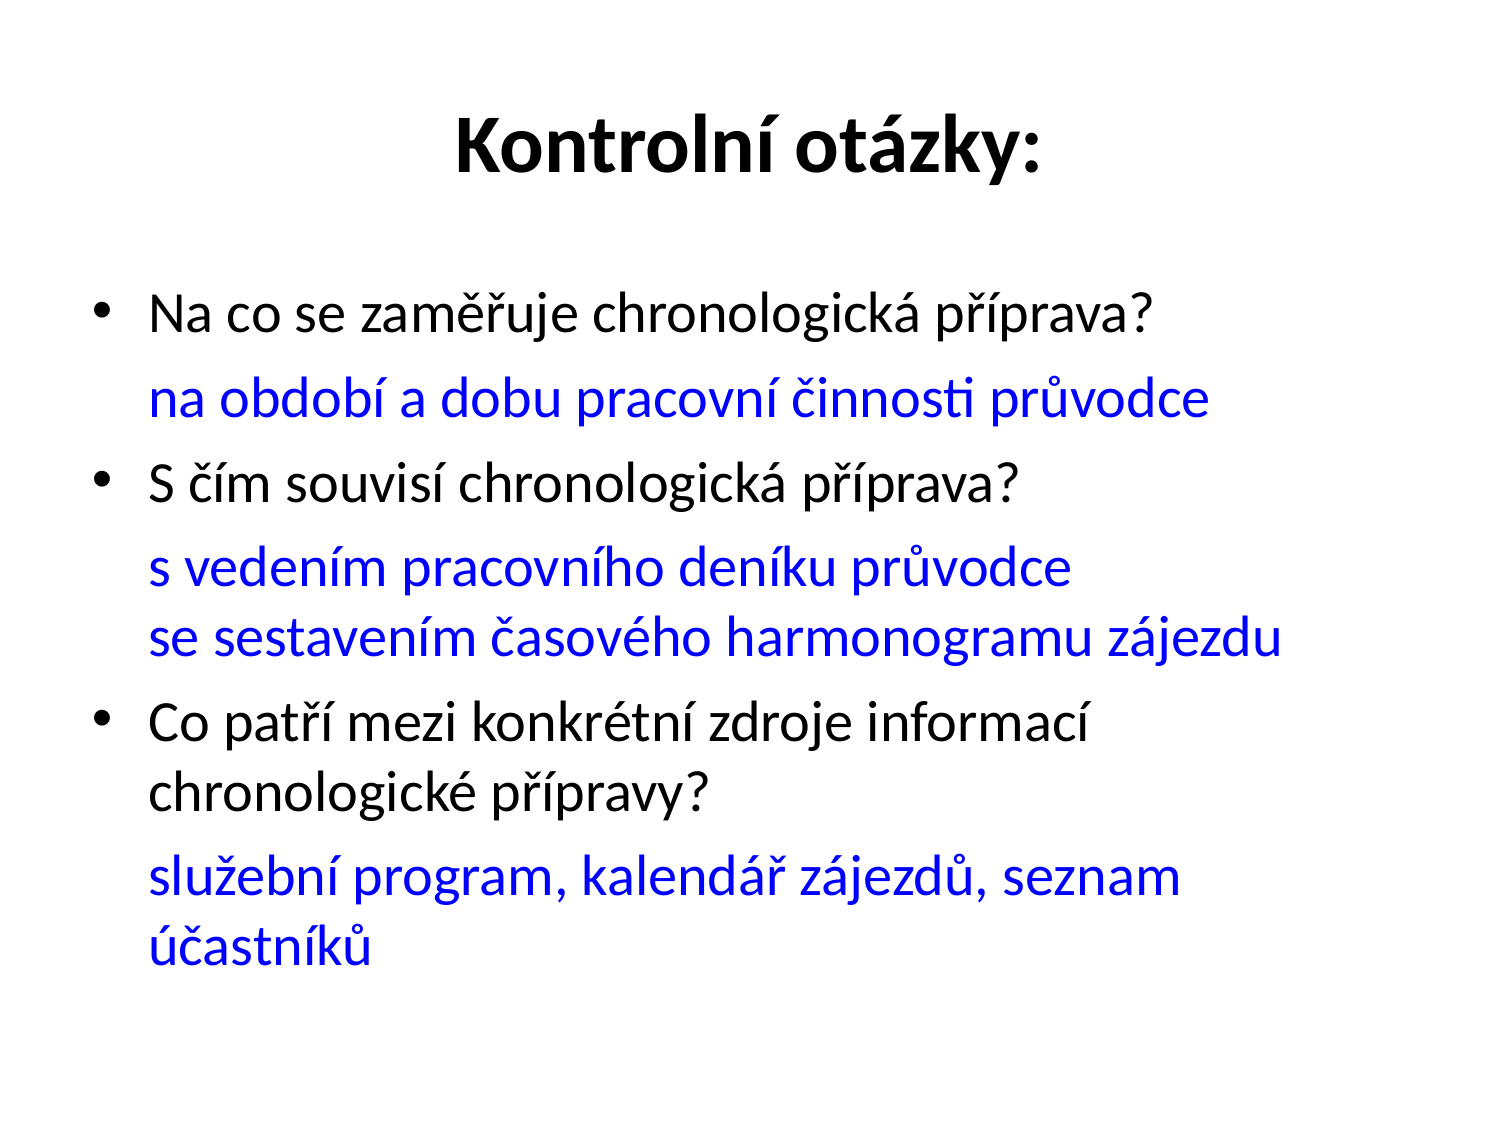

# Kontrolní otázky:
Na co se zaměřuje chronologická příprava?
	na období a dobu pracovní činnosti průvodce
S čím souvisí chronologická příprava?
	s vedením pracovního deníku průvodce
se sestavením časového harmonogramu zájezdu
Co patří mezi konkrétní zdroje informací chronologické přípravy?
	služební program, kalendář zájezdů, seznam účastníků